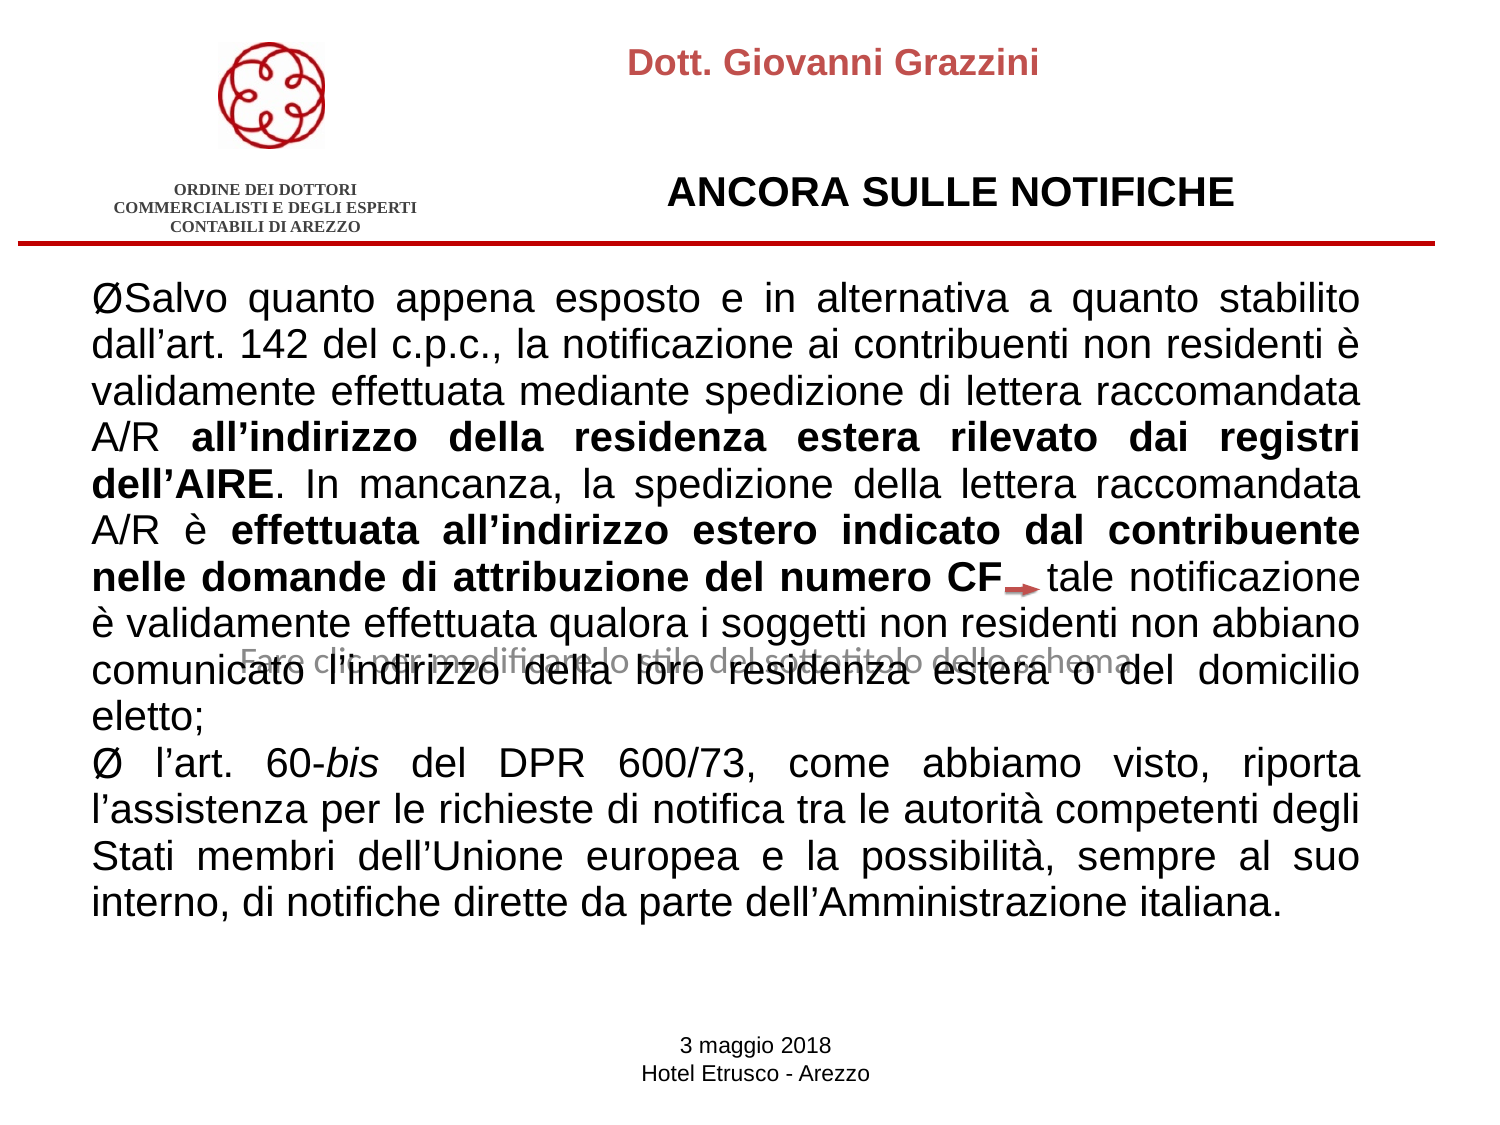

Dott. Giovanni Grazzini
ANCORA SULLE NOTIFICHE
ORDINE DEI DOTTORI
COMMERCIALISTI E DEGLI ESPERTI
CONTABILI DI AREZZO
Salvo quanto appena esposto e in alternativa a quanto stabilito dall’art. 142 del c.p.c., la notificazione ai contribuenti non residenti è validamente effettuata mediante spedizione di lettera raccomandata A/R all’indirizzo della residenza estera rilevato dai registri dell’AIRE. In mancanza, la spedizione della lettera raccomandata A/R è effettuata all’indirizzo estero indicato dal contribuente nelle domande di attribuzione del numero CF tale notificazione è validamente effettuata qualora i soggetti non residenti non abbiano comunicato l’indirizzo della loro residenza estera o del domicilio eletto;
 l’art. 60-bis del DPR 600/73, come abbiamo visto, riporta l’assistenza per le richieste di notifica tra le autorità competenti degli Stati membri dell’Unione europea e la possibilità, sempre al suo interno, di notifiche dirette da parte dell’Amministrazione italiana.
3 maggio 2018
Hotel Etrusco - Arezzo